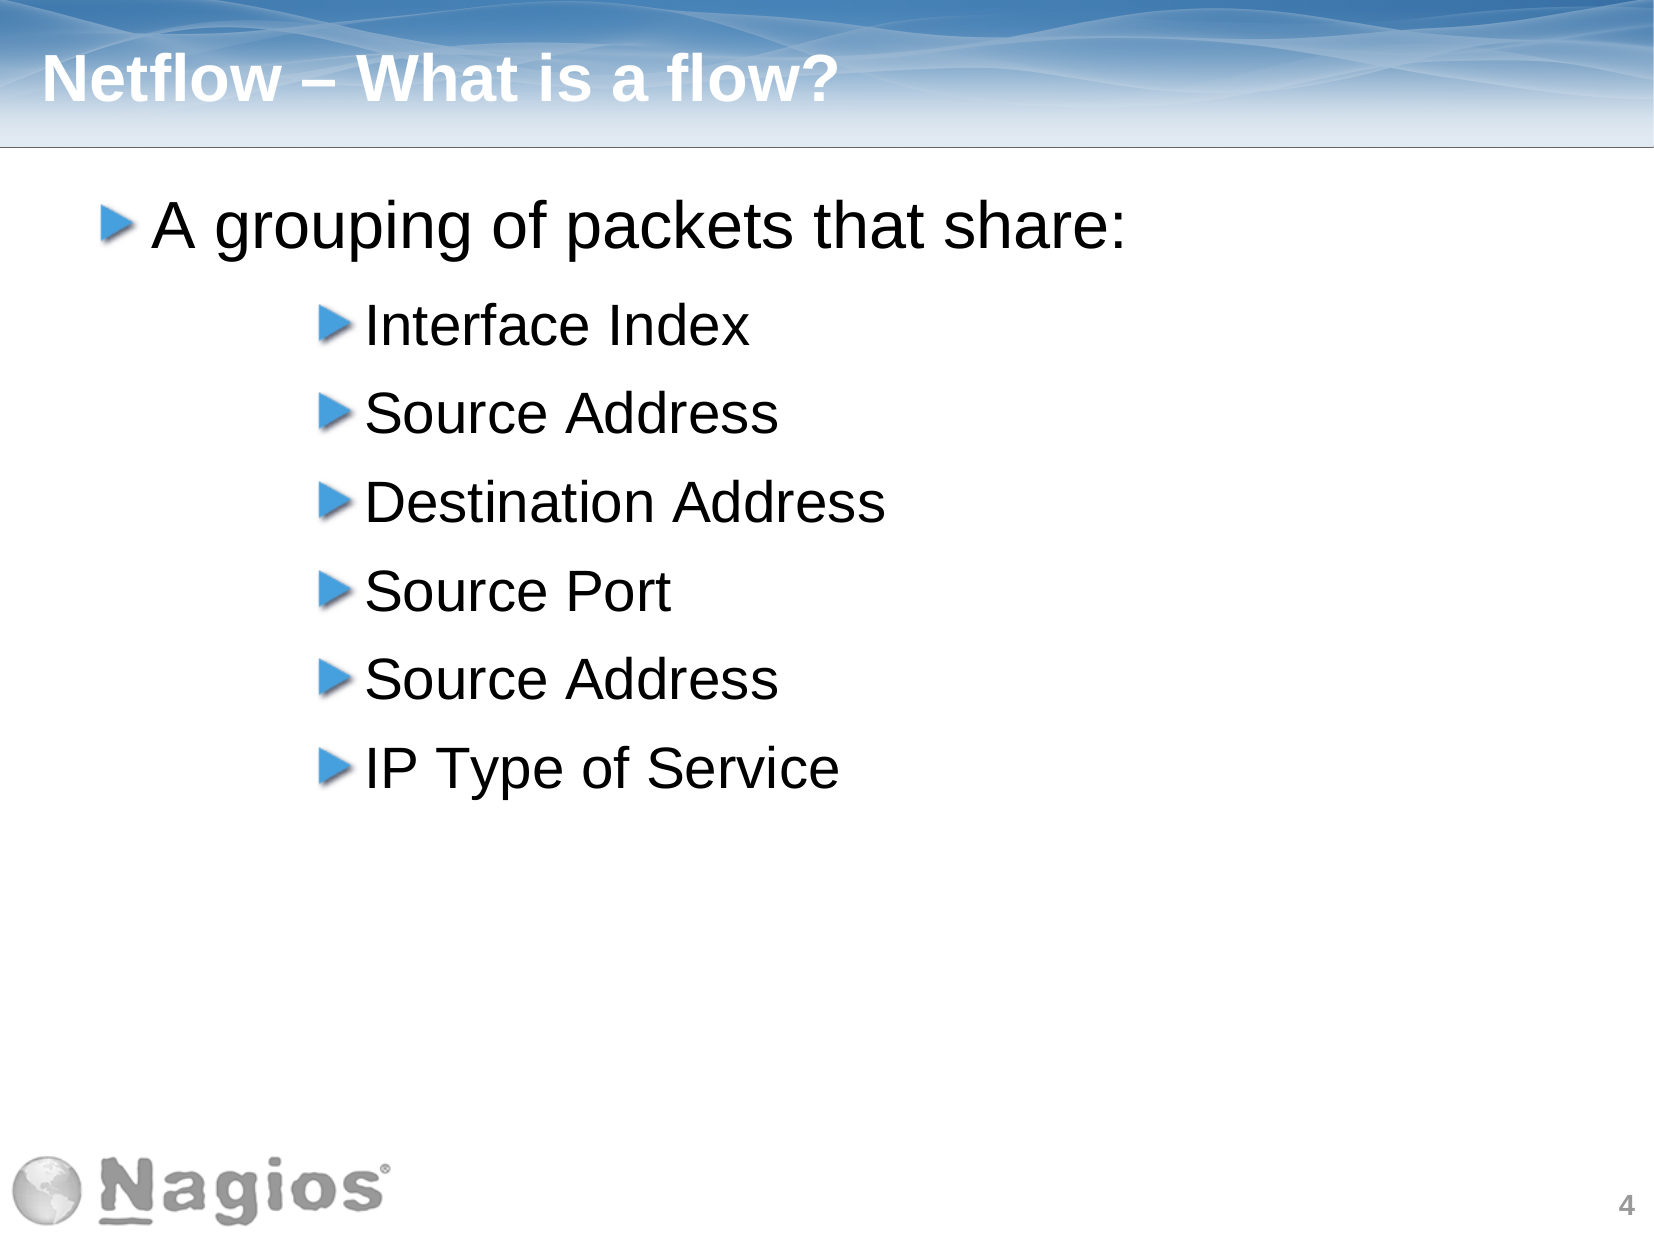

# Netflow – What is a flow?
A grouping of packets that share:
Interface Index
Source Address
Destination Address
Source Port
Source Address
IP Type of Service
4